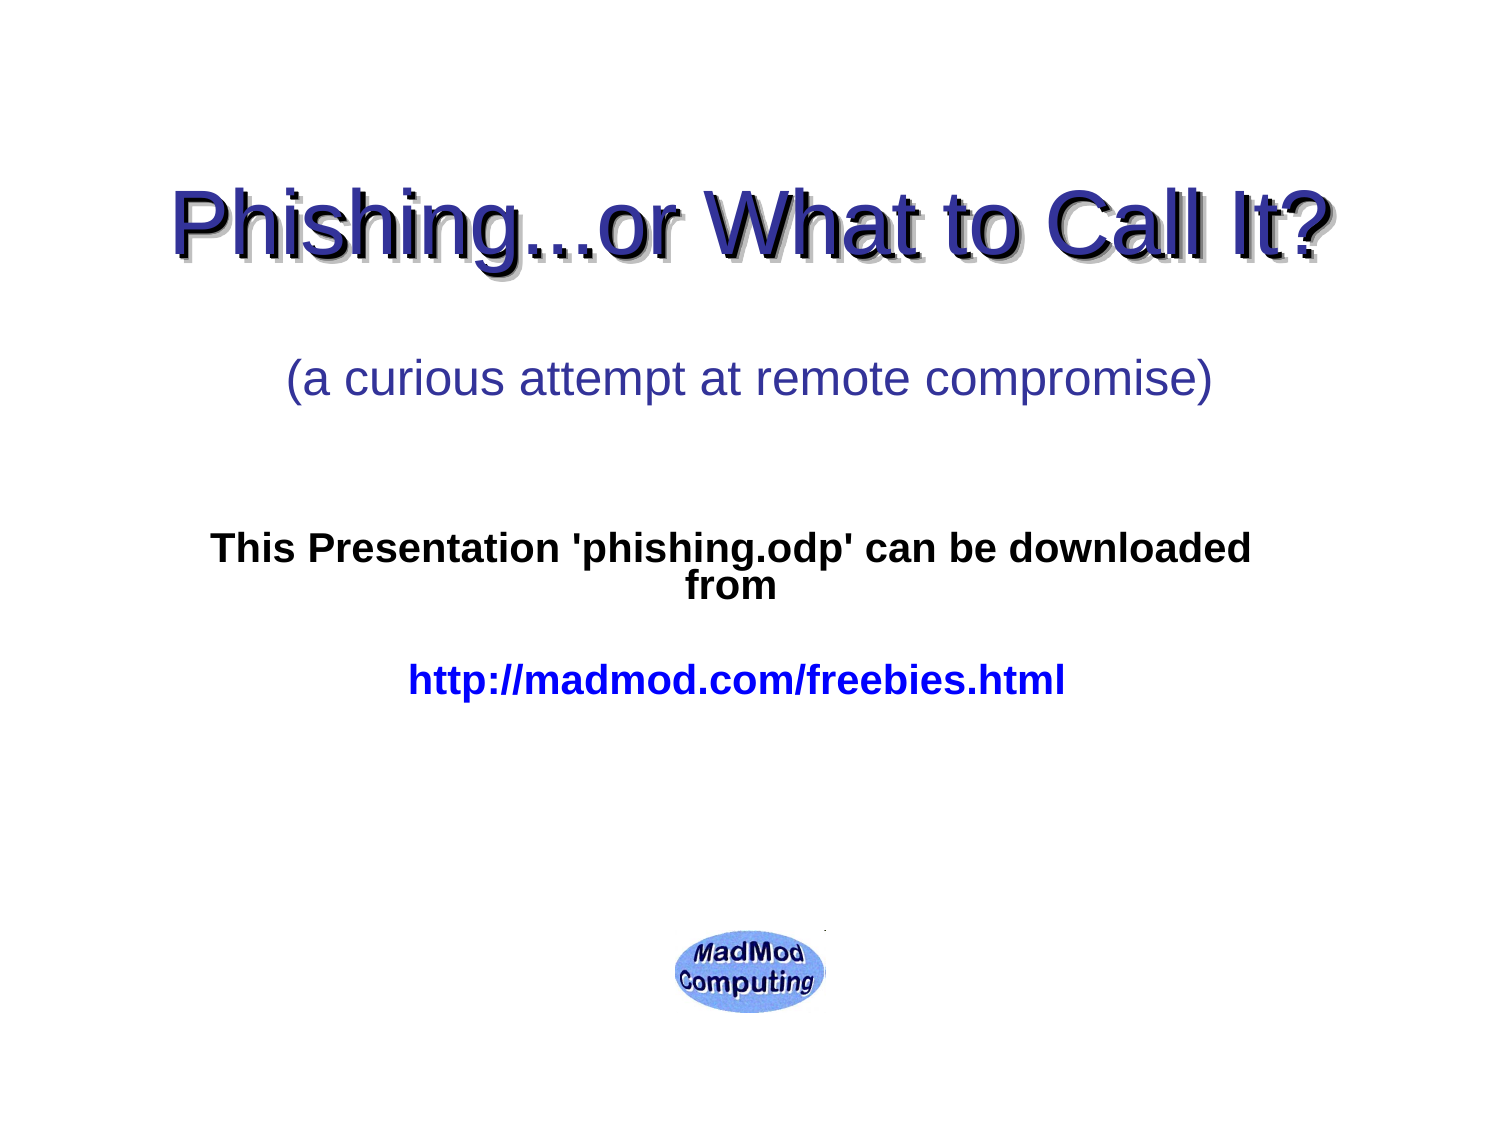

# Phishing...or What to Call It?
(a curious attempt at remote compromise)
This Presentation 'phishing.odp' can be downloaded from
 http://madmod.com/freebies.html